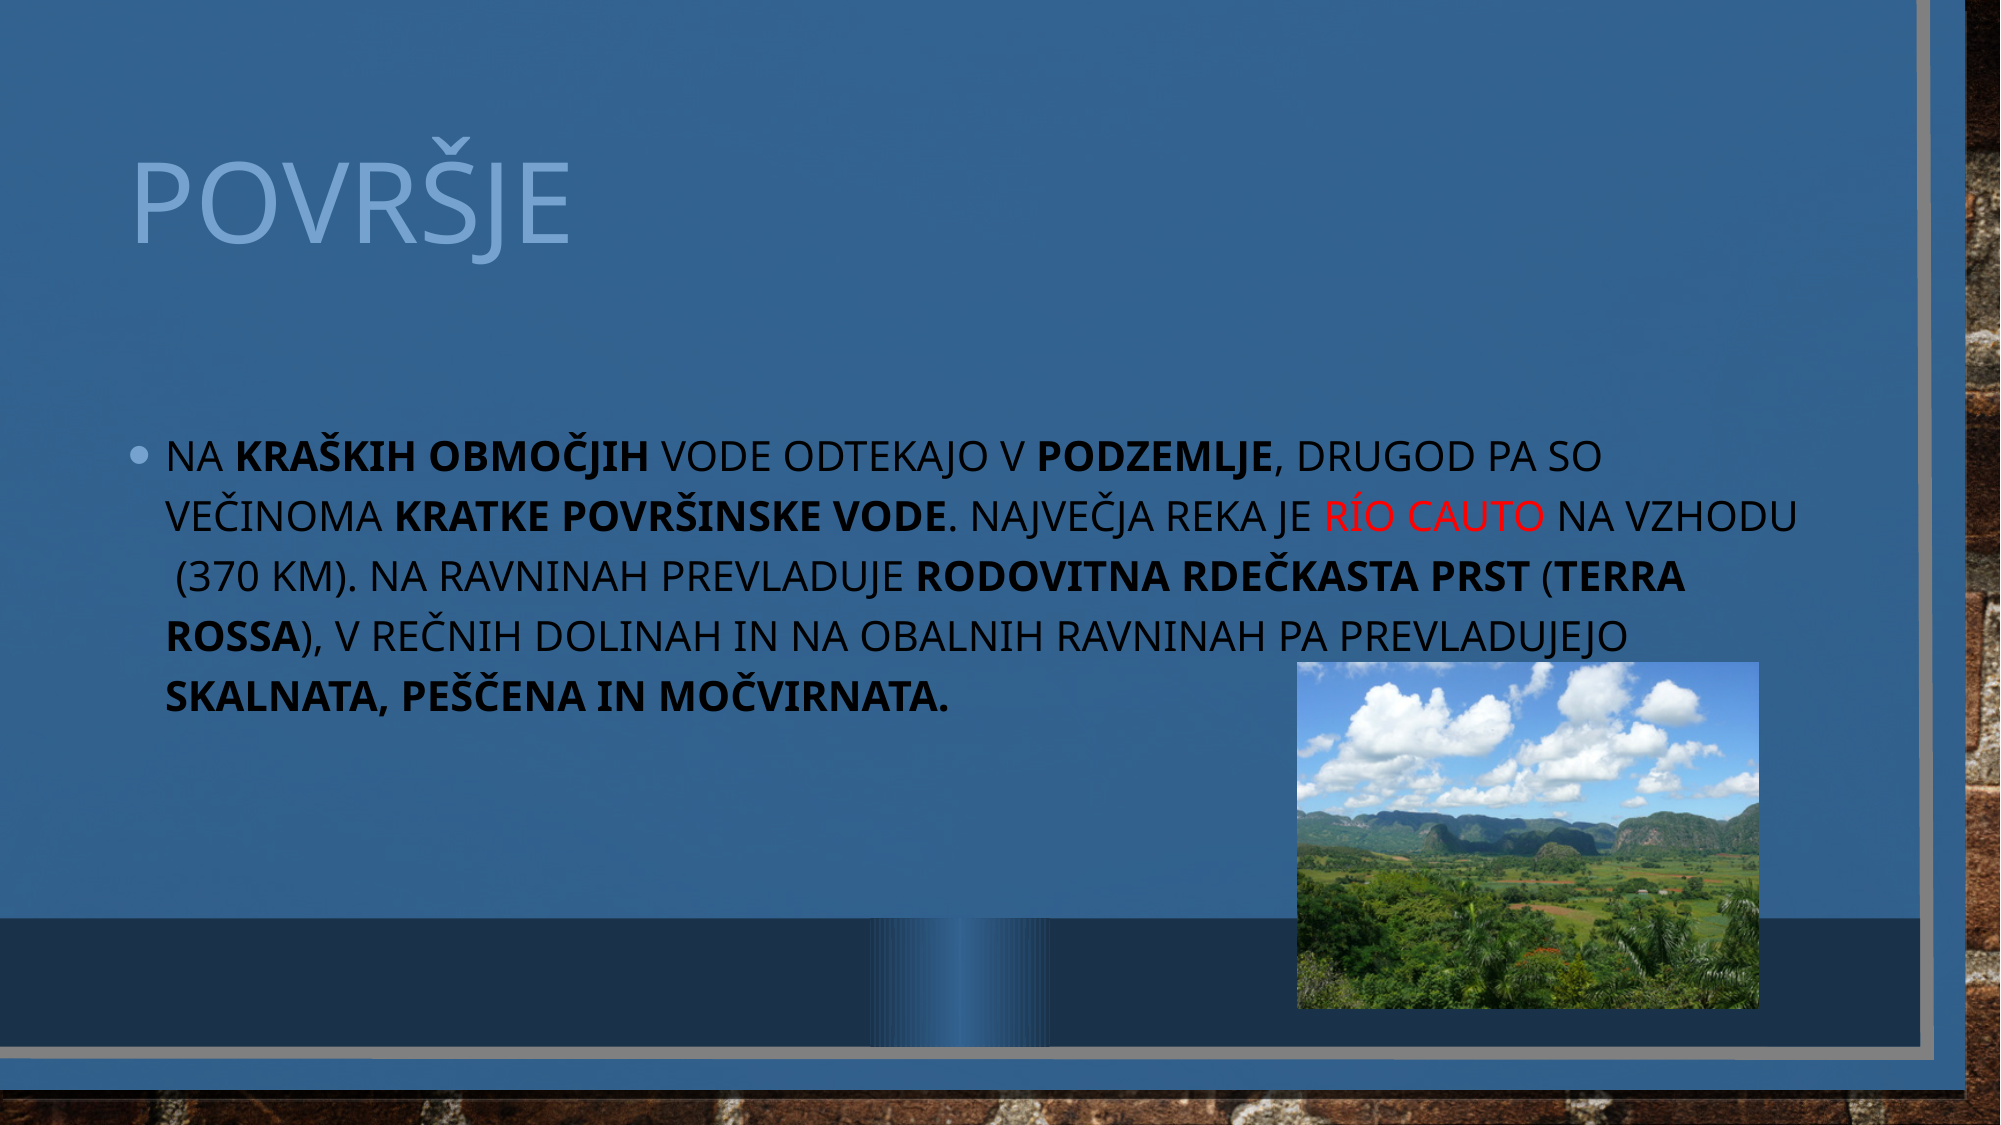

# POVRŠJE
Na kraških območjih vode odtekajo V podzemlje, drugod pa so večinoma kratke površinske vode. Največja reka je Río Cauto na vzhodu (370 km). Na ravninah prevladuje rodovitna rdečkasta PRST (terra rossa), v rečnih dolinah in na obalnih ravninah pa prevladujejo skalnata, peščena in močvirnata.